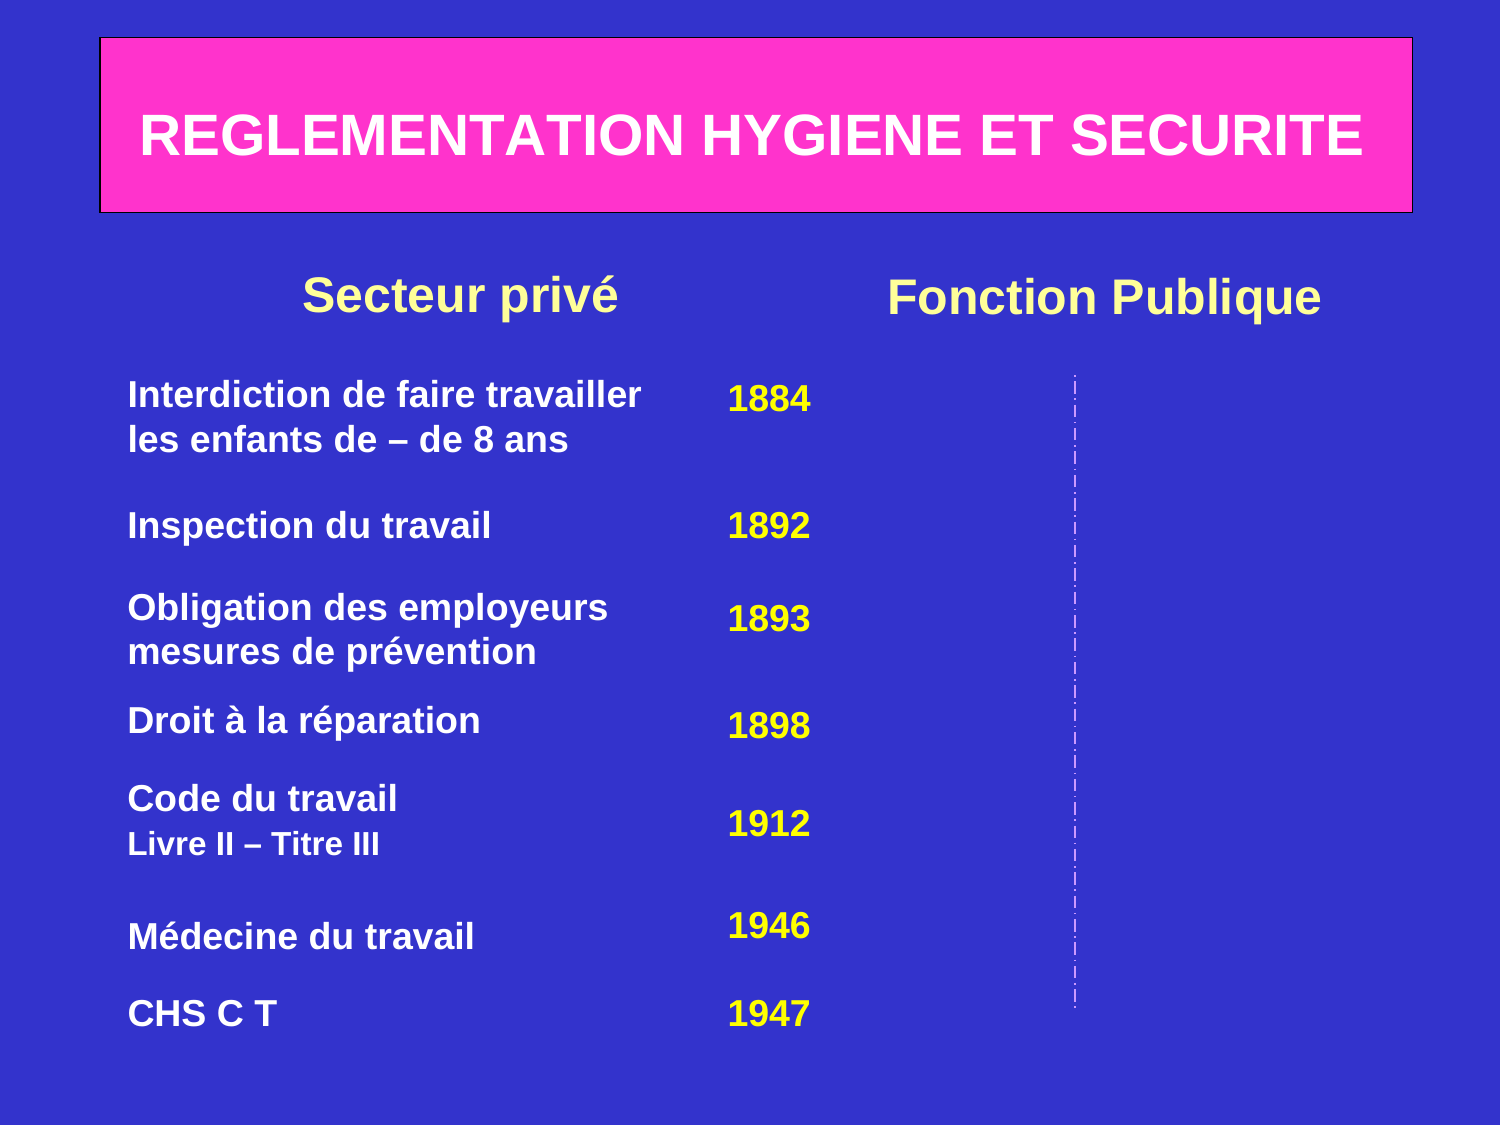

REGLEMENTATION HYGIENE ET SECURITE
Secteur privé
Fonction Publique
Interdiction de faire travailler
les enfants de – de 8 ans
1884
1892
1893
1898
1912
1946
1947
Inspection du travail
Obligation des employeurs
mesures de prévention
Droit à la réparation
Code du travail
Livre II – Titre III
Médecine du travail
CHS C T